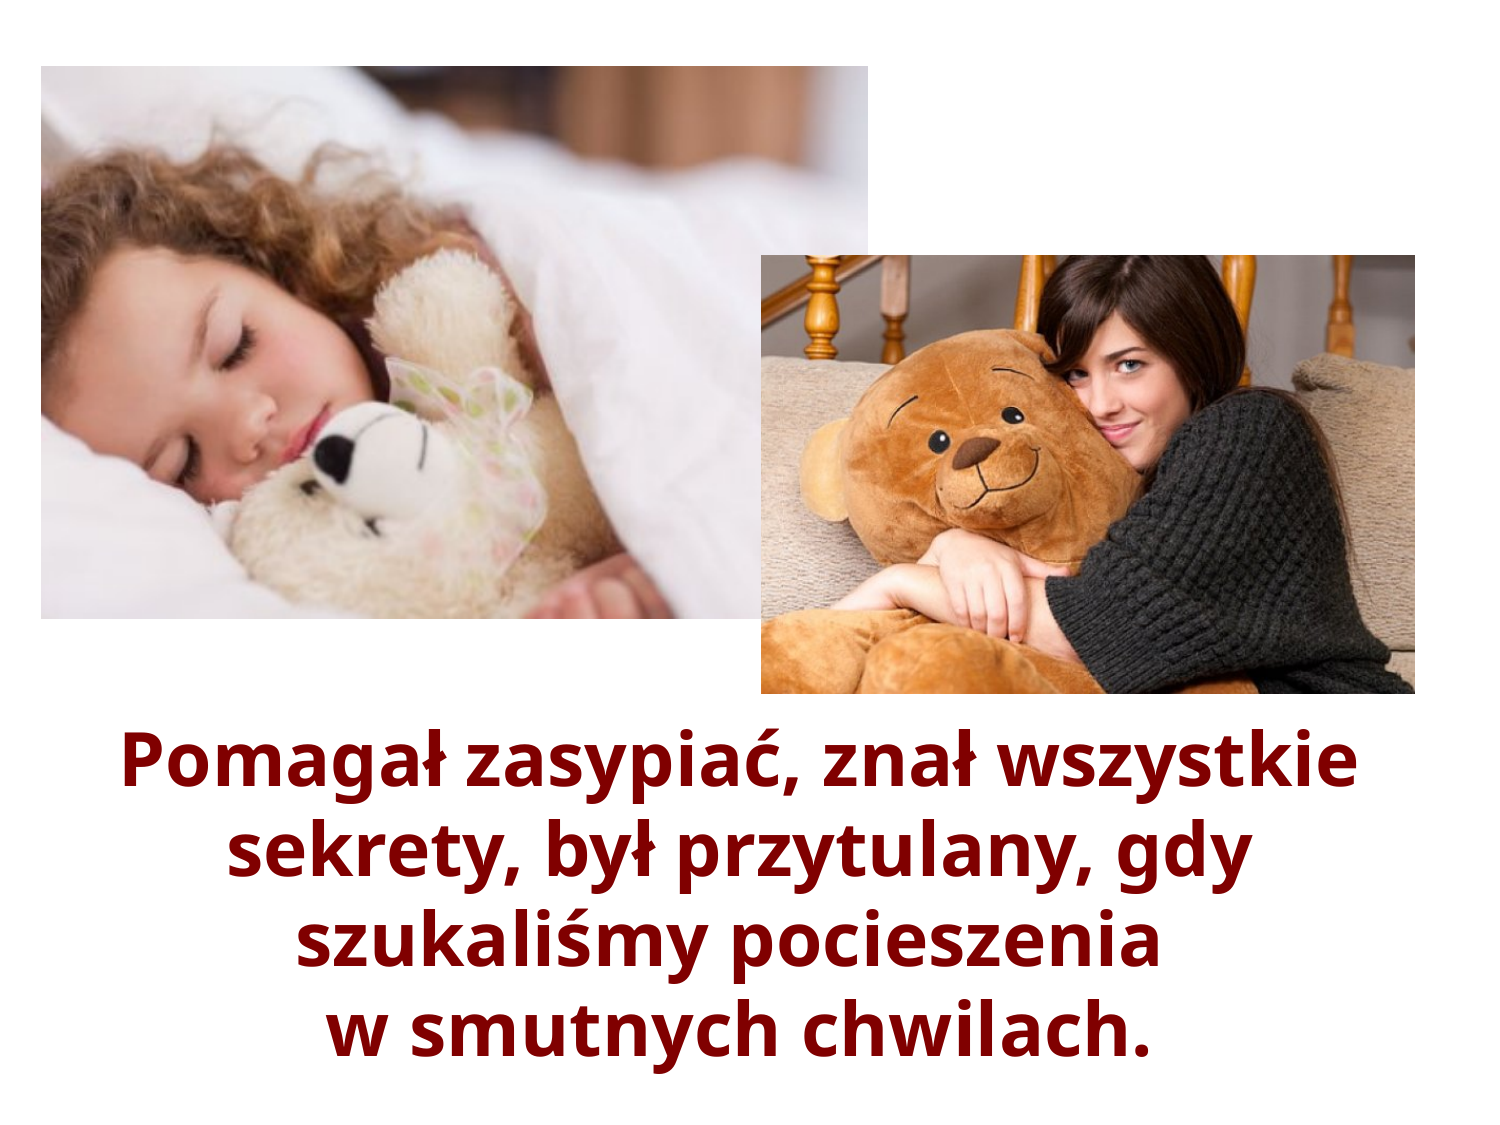

# Pomagał zasypiać, znał wszystkie sekrety, był przytulany, gdy szukaliśmy pocieszenia w smutnych chwilach.